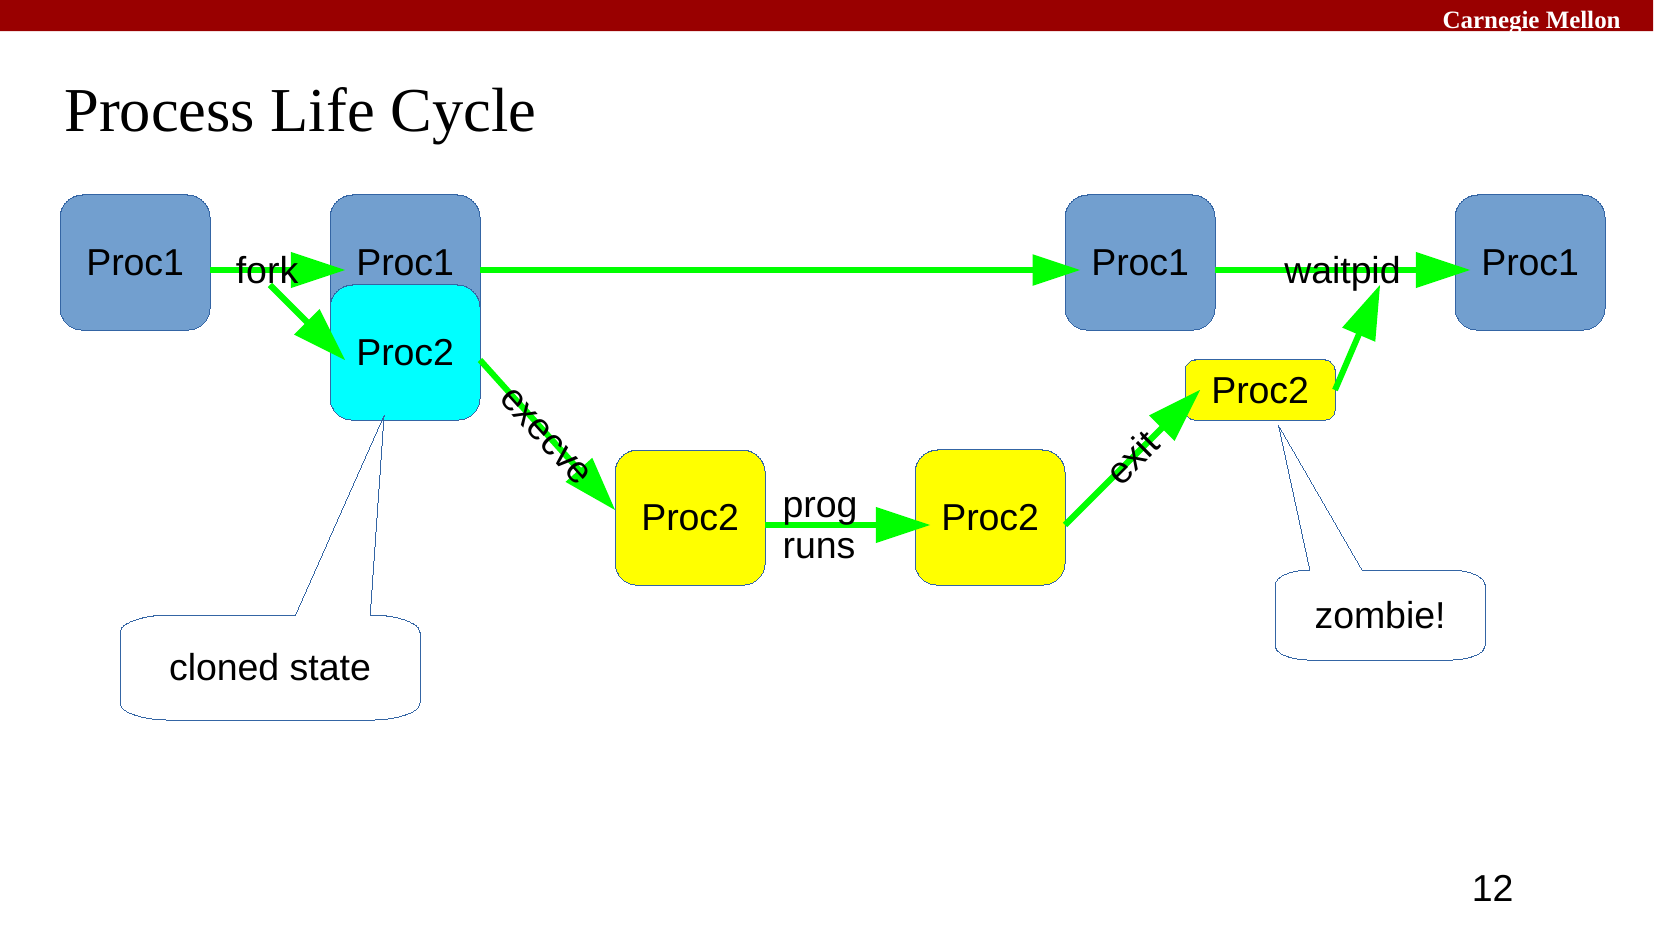

# Process Life Cycle
Proc1
Proc1
Proc1
Proc1
fork
waitpid
Proc2
execve
Proc2
exit
Proc2
Proc2
prog
runs
zombie!
cloned state